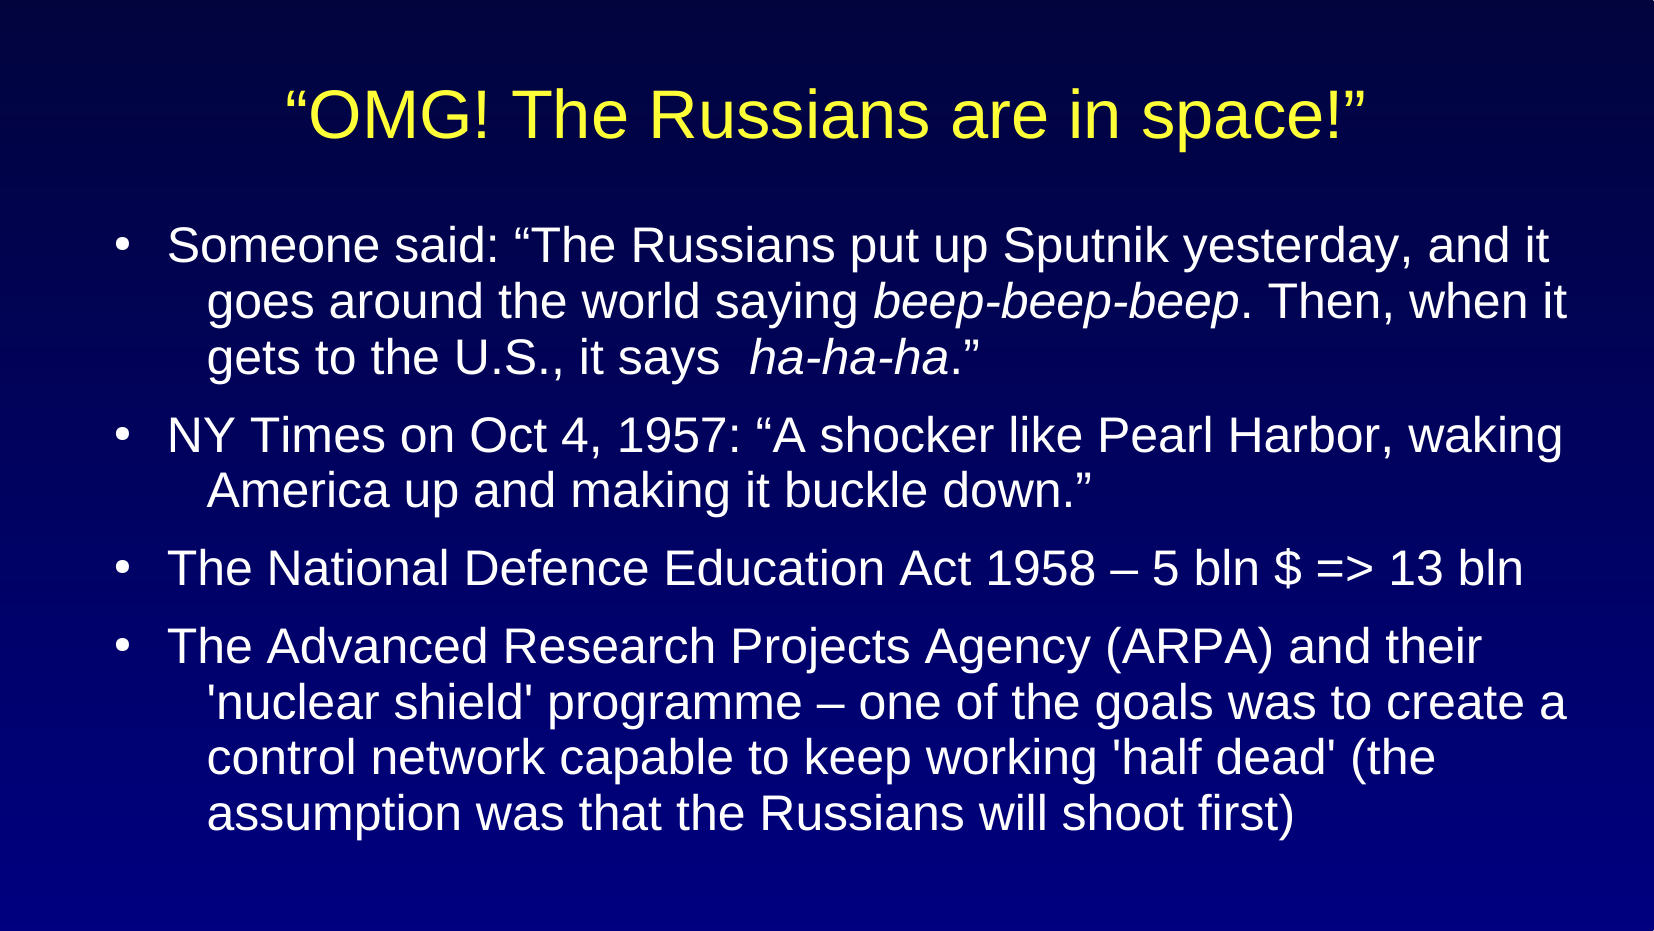

# “OMG! The Russians are in space!”
Someone said: “The Russians put up Sputnik yesterday, and it goes around the world saying beep-beep-beep. Then, when it gets to the U.S., it says ha-ha-ha.”
NY Times on Oct 4, 1957: “A shocker like Pearl Harbor, waking America up and making it buckle down.”
The National Defence Education Act 1958 – 5 bln $ => 13 bln
The Advanced Research Projects Agency (ARPA) and their 'nuclear shield' programme – one of the goals was to create a control network capable to keep working 'half dead' (the assumption was that the Russians will shoot first)